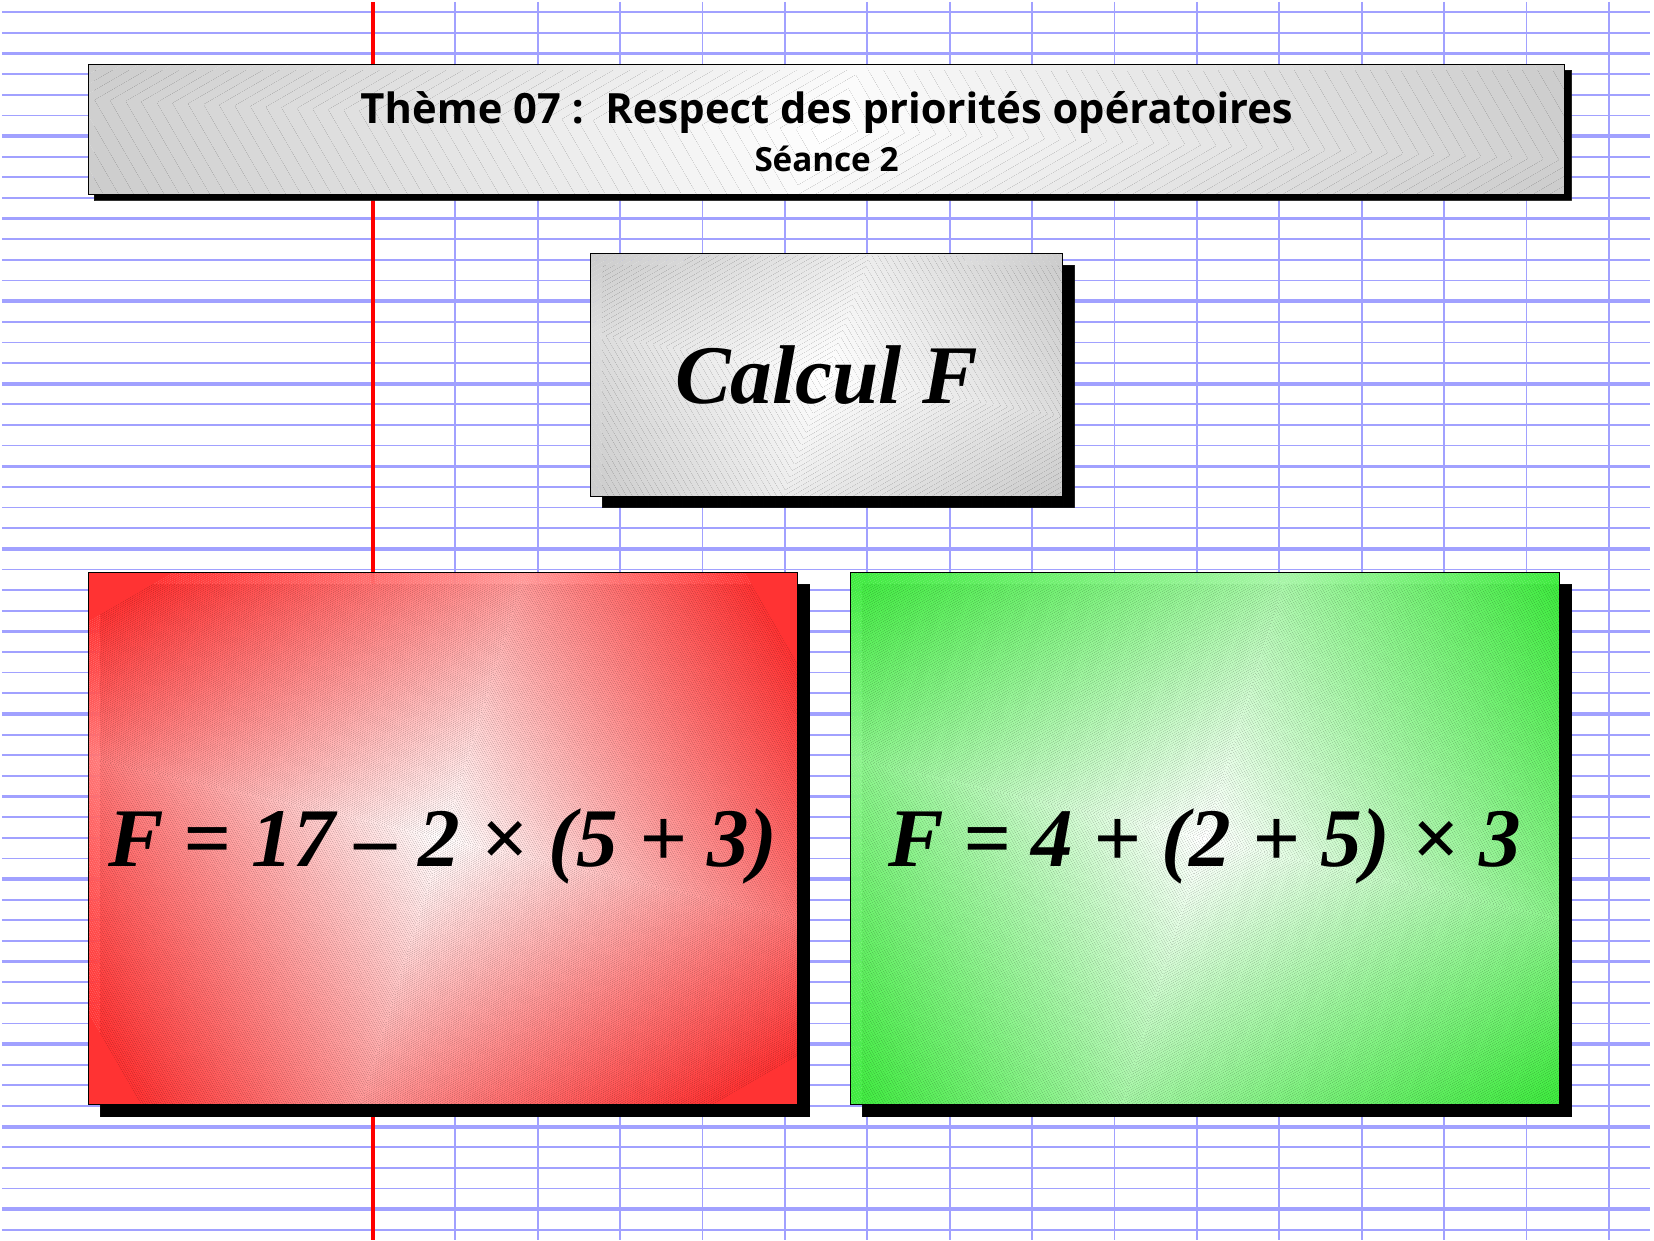

Thème 07 : Respect des priorités opératoires
Séance 2
Calcul F
10
11
12
13
14
15
9
0
1
2
3
4
5
6
7
8
F = 17 – 2 × (5 + 3)
F = 4 + (2 + 5) × 3